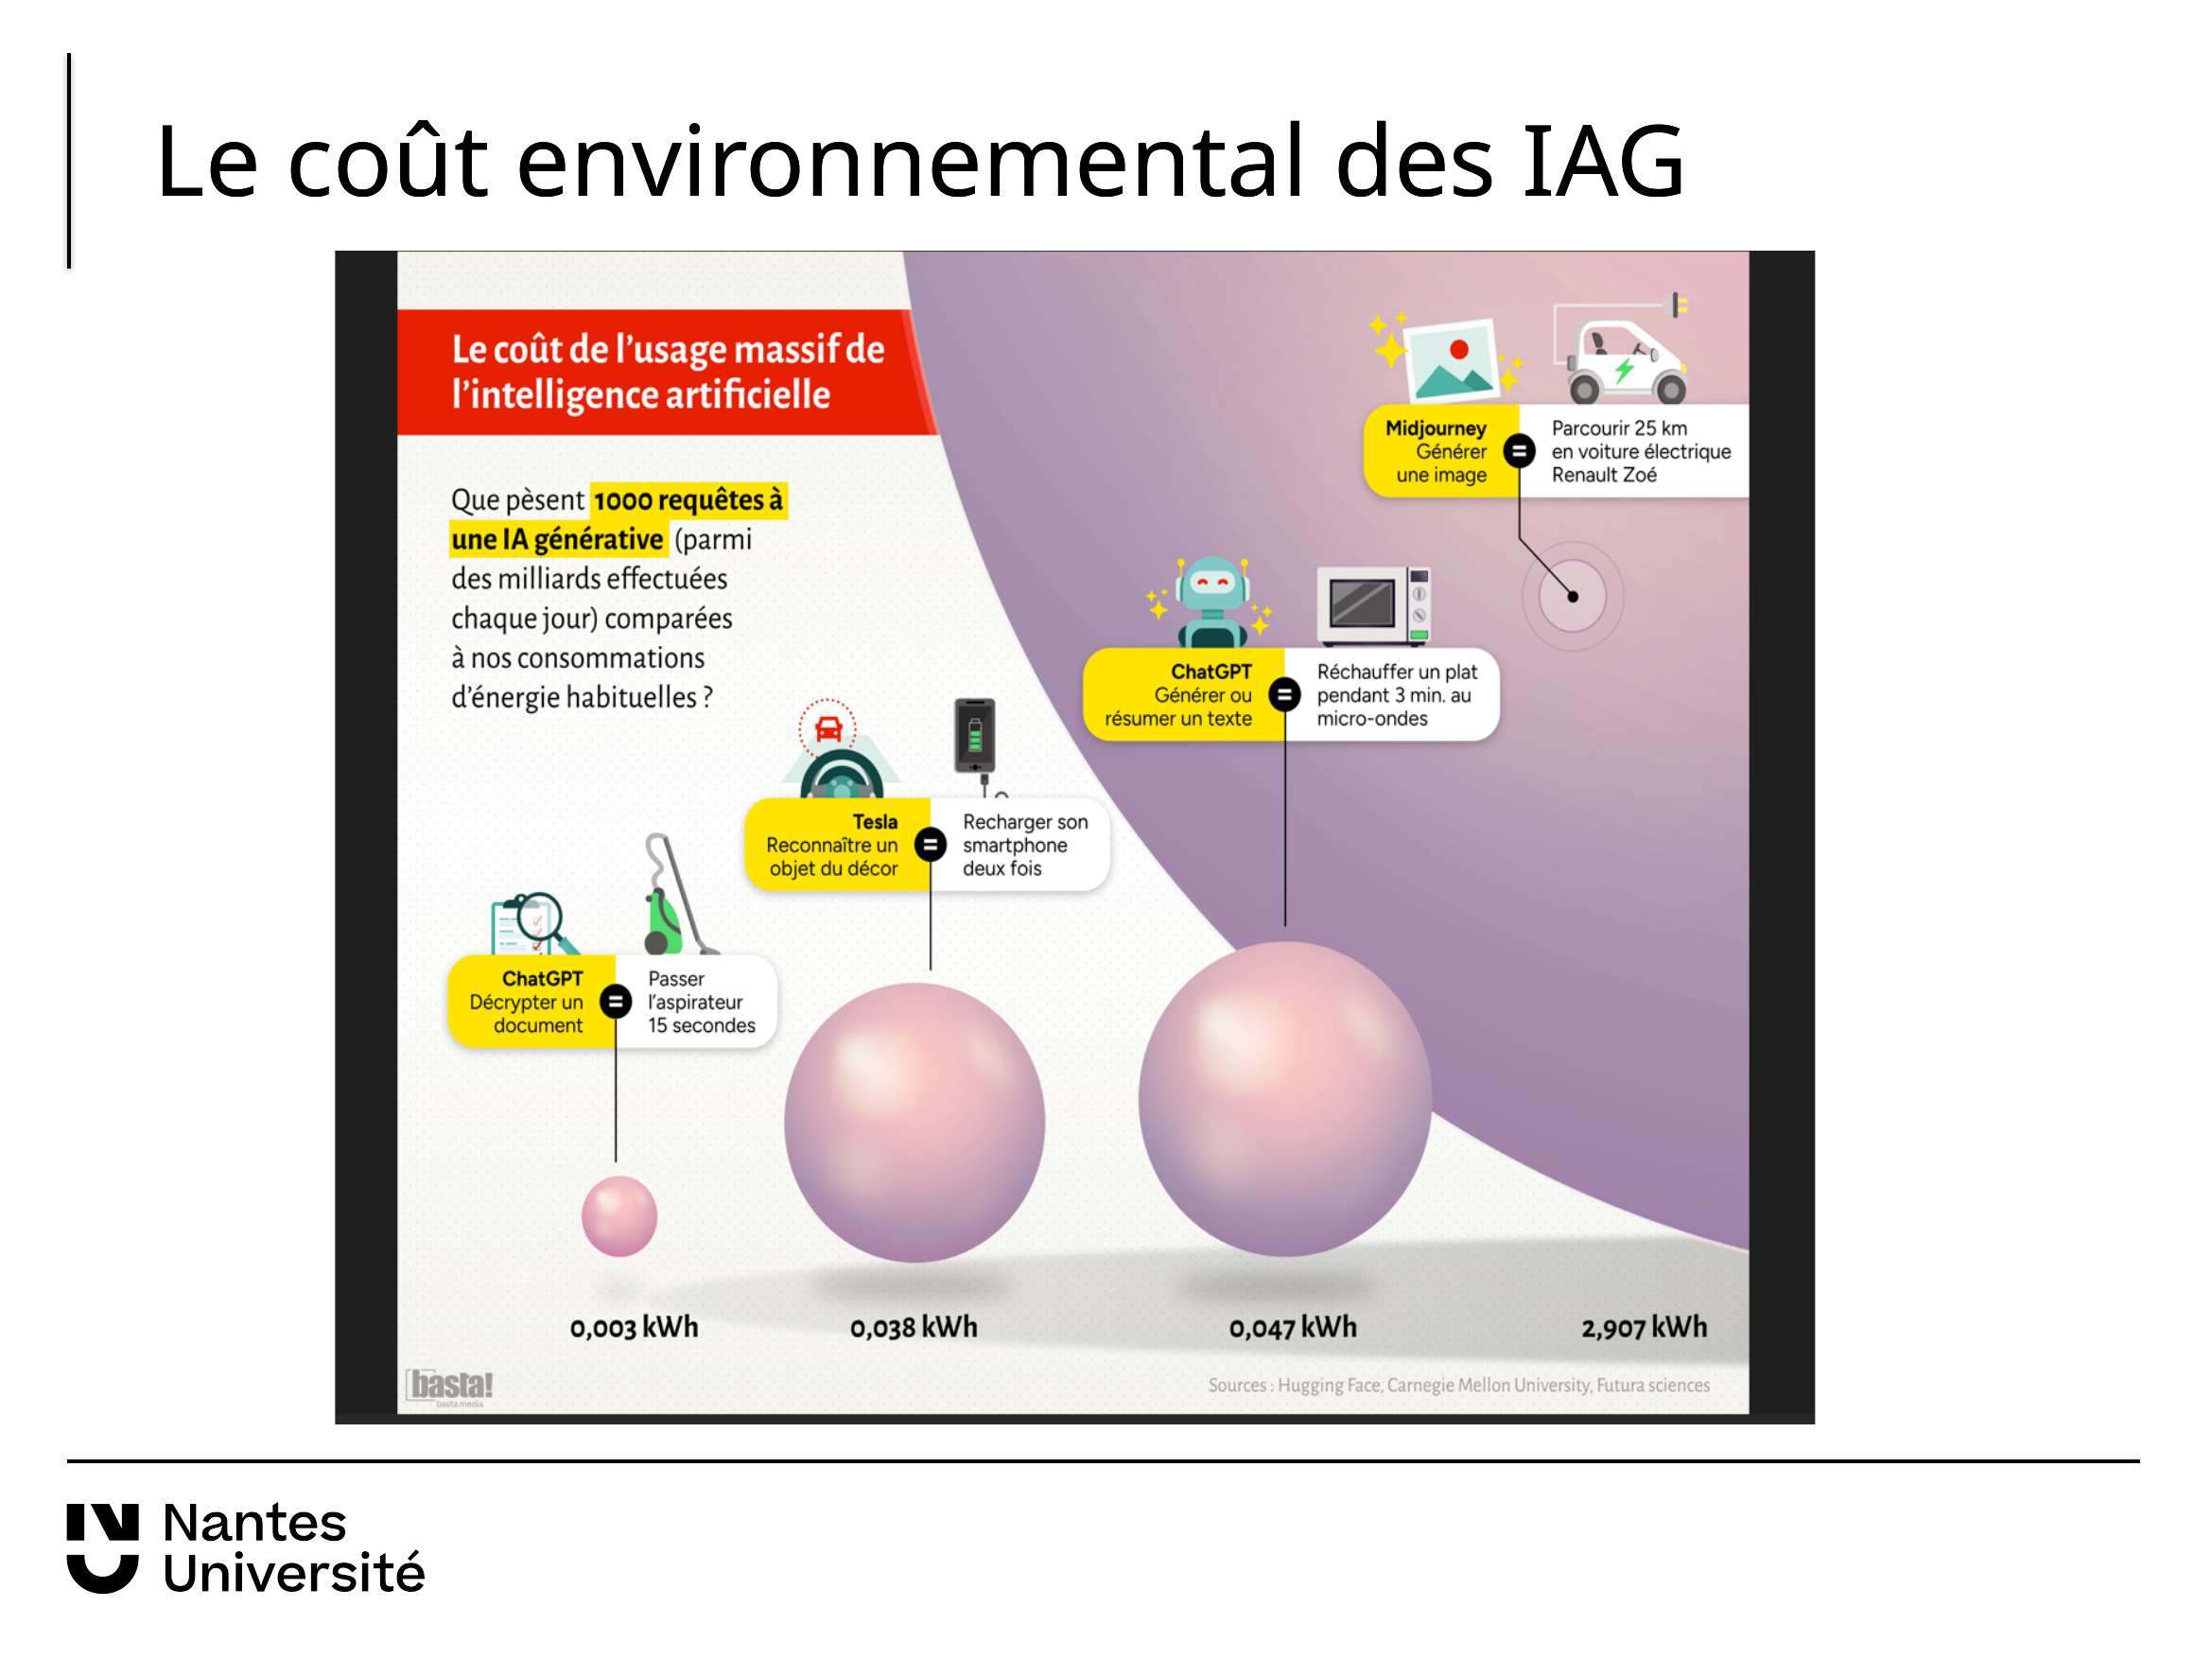

Le coût environnemental des IAG
Le coût environnemental des IAG